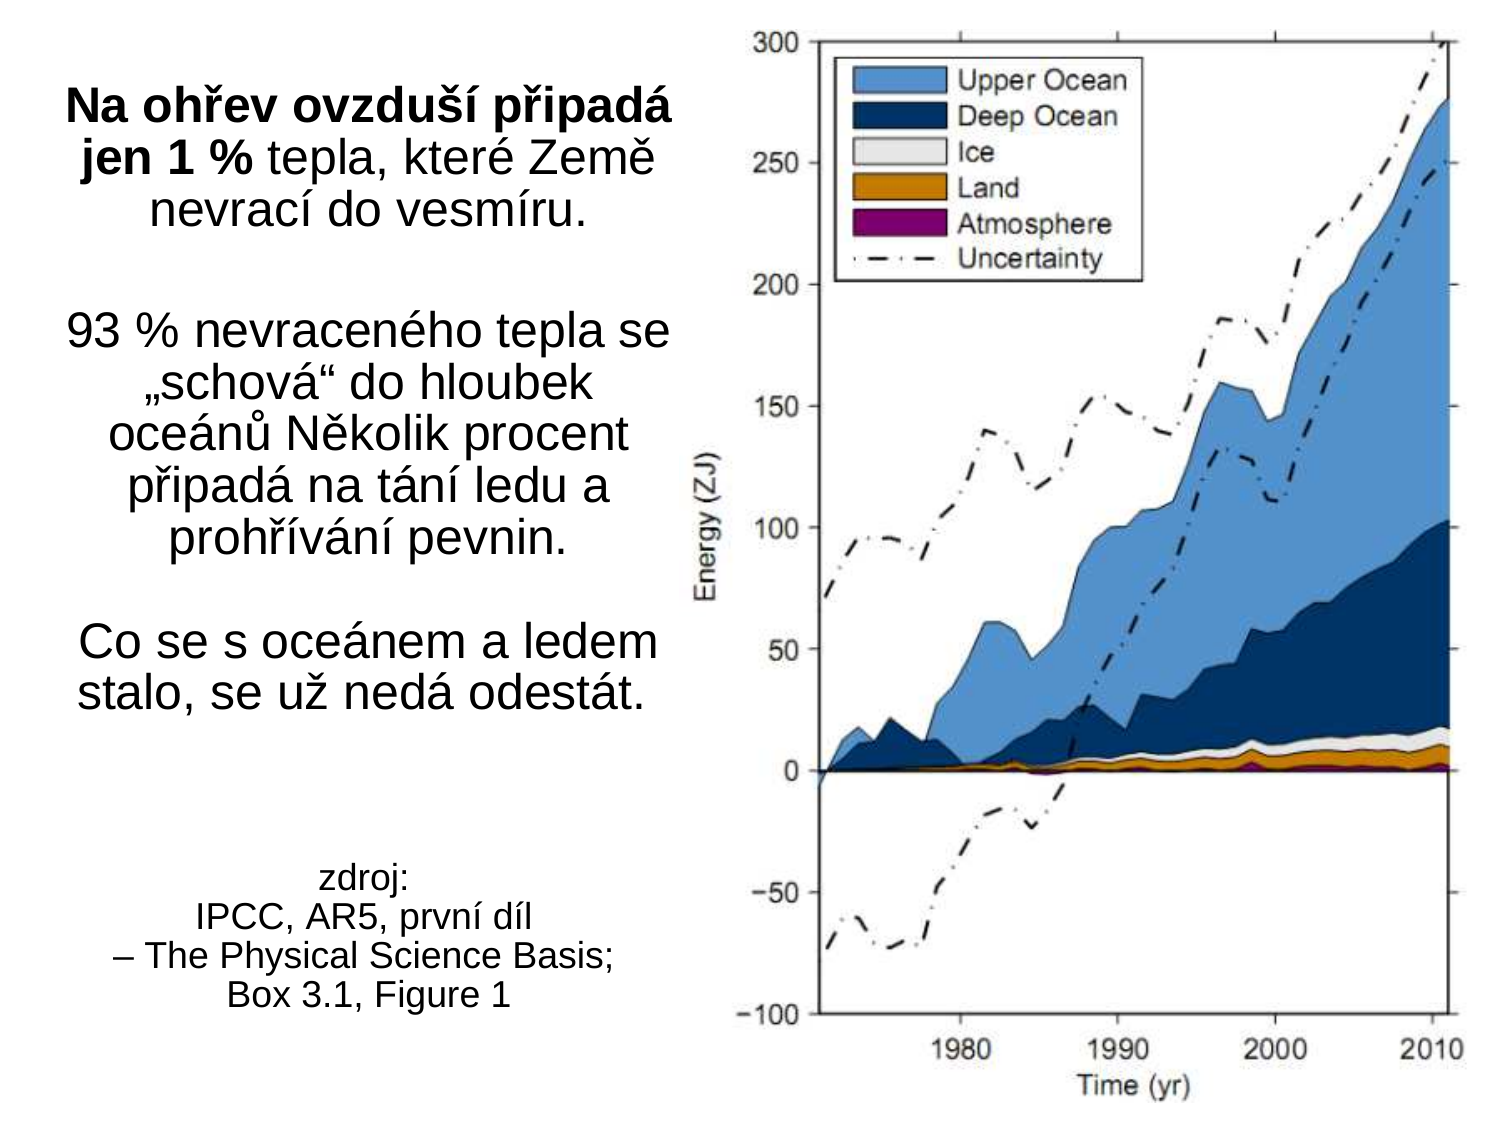

# Na ohřev ovzduší připadá jen 1 % tepla, které Země nevrací do vesmíru. 93 % nevraceného tepla se „schová“ do hloubek oceánů Několik procent připadá na tání ledu a prohřívání pevnin. Co se s oceánem a ledem stalo, se už nedá odestát. zdroj: IPCC, AR5, první díl – The Physical Science Basis; Box 3.1, Figure 1